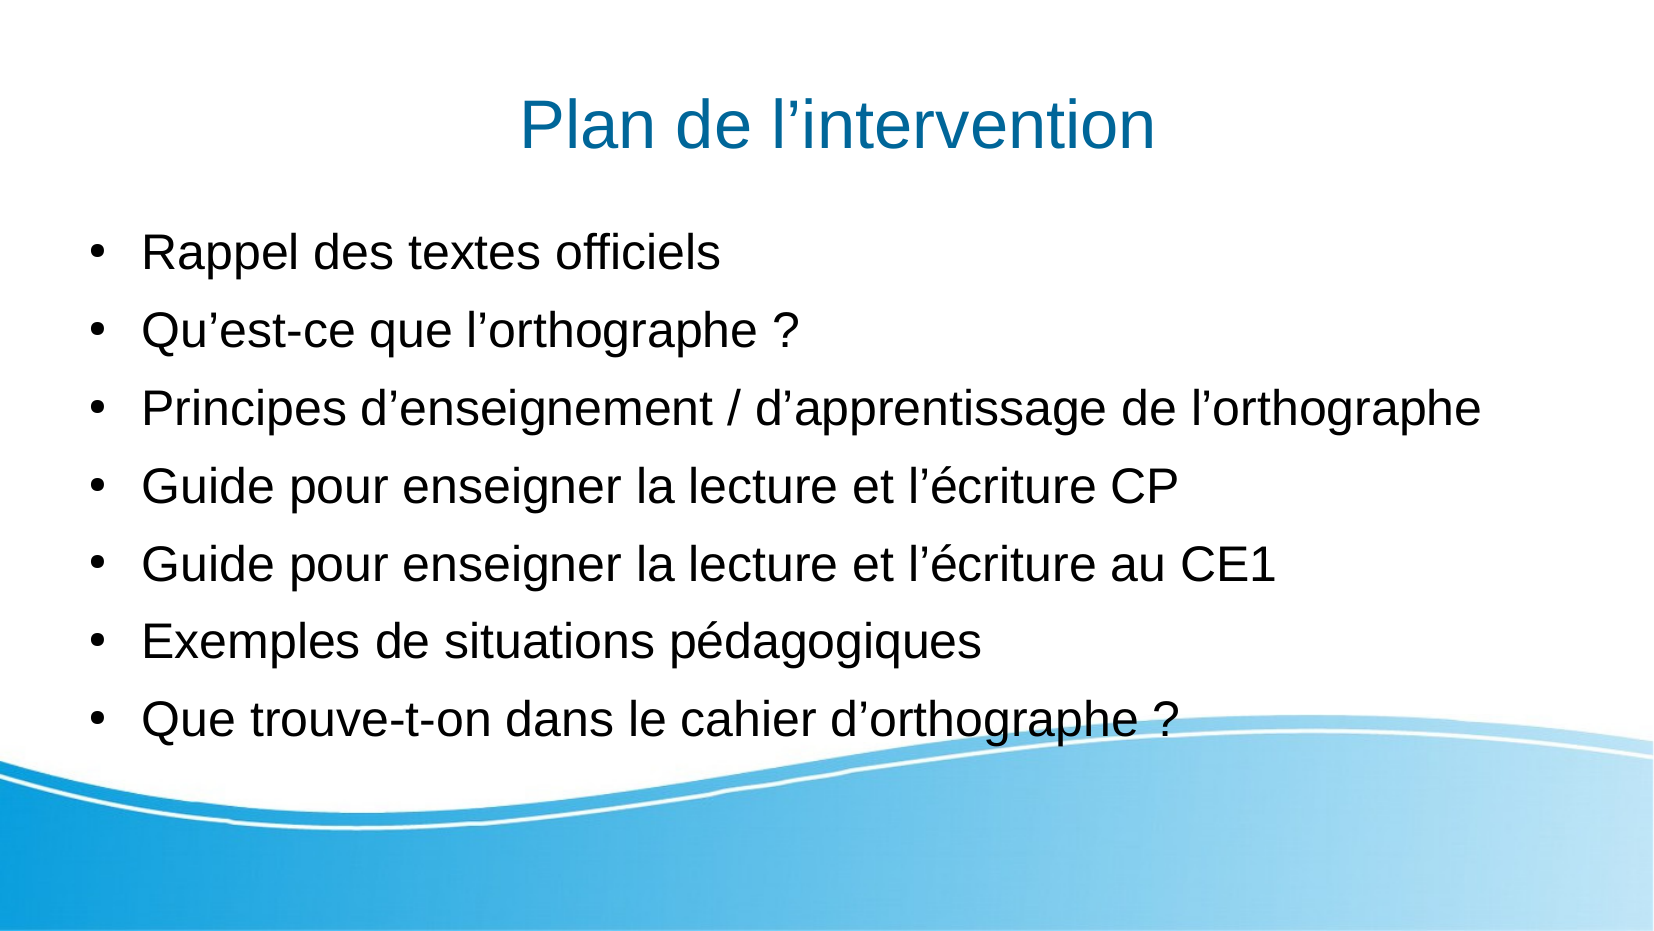

# Plan de l’intervention
Rappel des textes officiels
Qu’est-ce que l’orthographe ?
Principes d’enseignement / d’apprentissage de l’orthographe
Guide pour enseigner la lecture et l’écriture CP
Guide pour enseigner la lecture et l’écriture au CE1
Exemples de situations pédagogiques
Que trouve-t-on dans le cahier d’orthographe ?